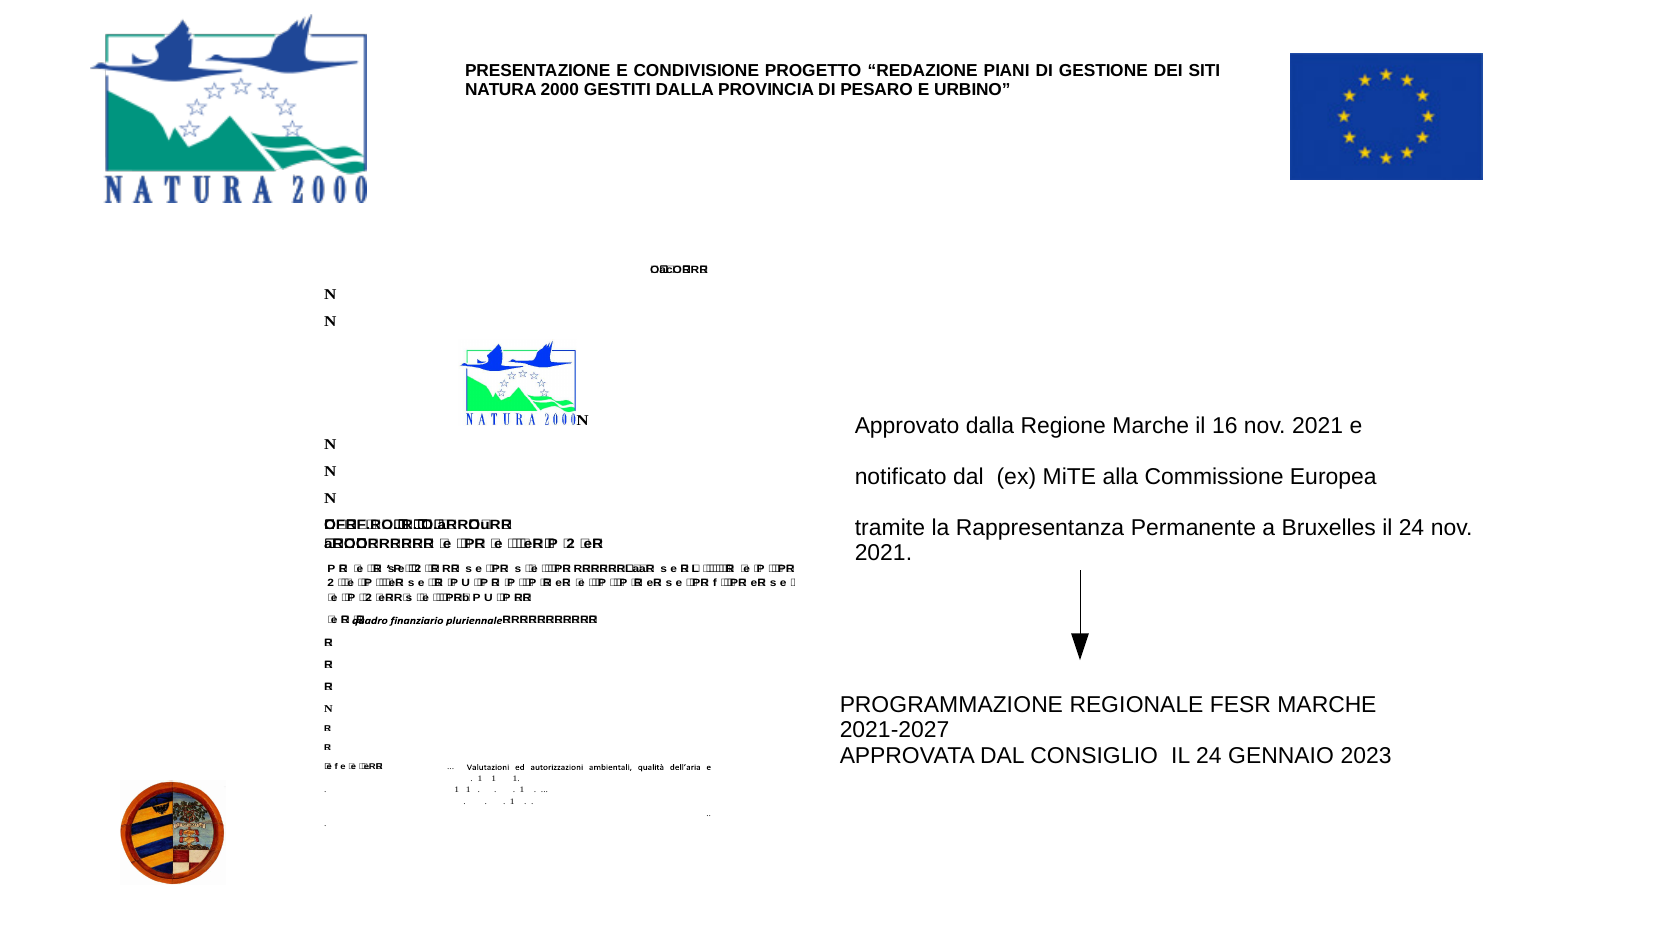

Approvato dalla Regione Marche il 16 nov. 2021 e
notificato dal (ex) MiTE alla Commissione Europea
tramite la Rappresentanza Permanente a Bruxelles il 24 nov. 2021.
PROGRAMMAZIONE REGIONALE FESR MARCHE 2021-2027
APPROVATA DAL CONSIGLIO IL 24 GENNAIO 2023